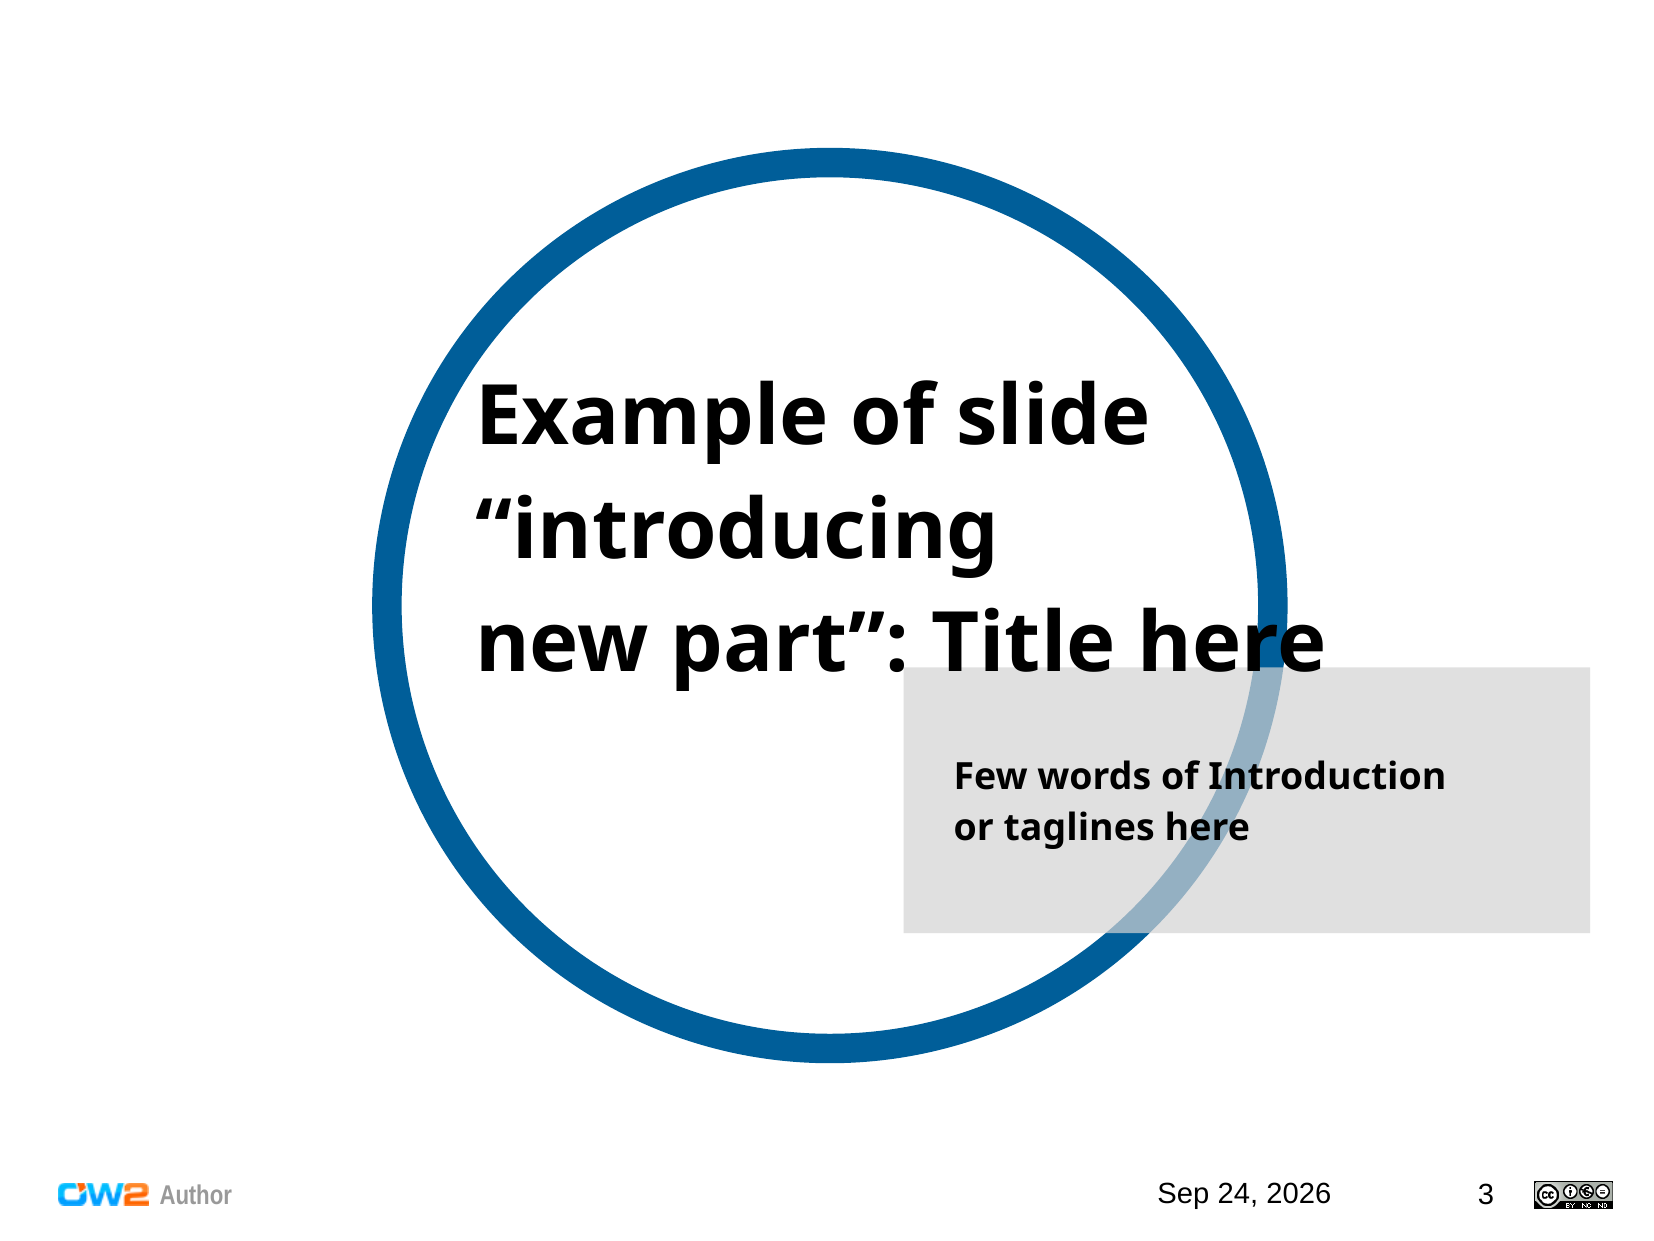

Example of slide
“introducing
new part”: Title here
Few words of Introduction
or taglines here
3